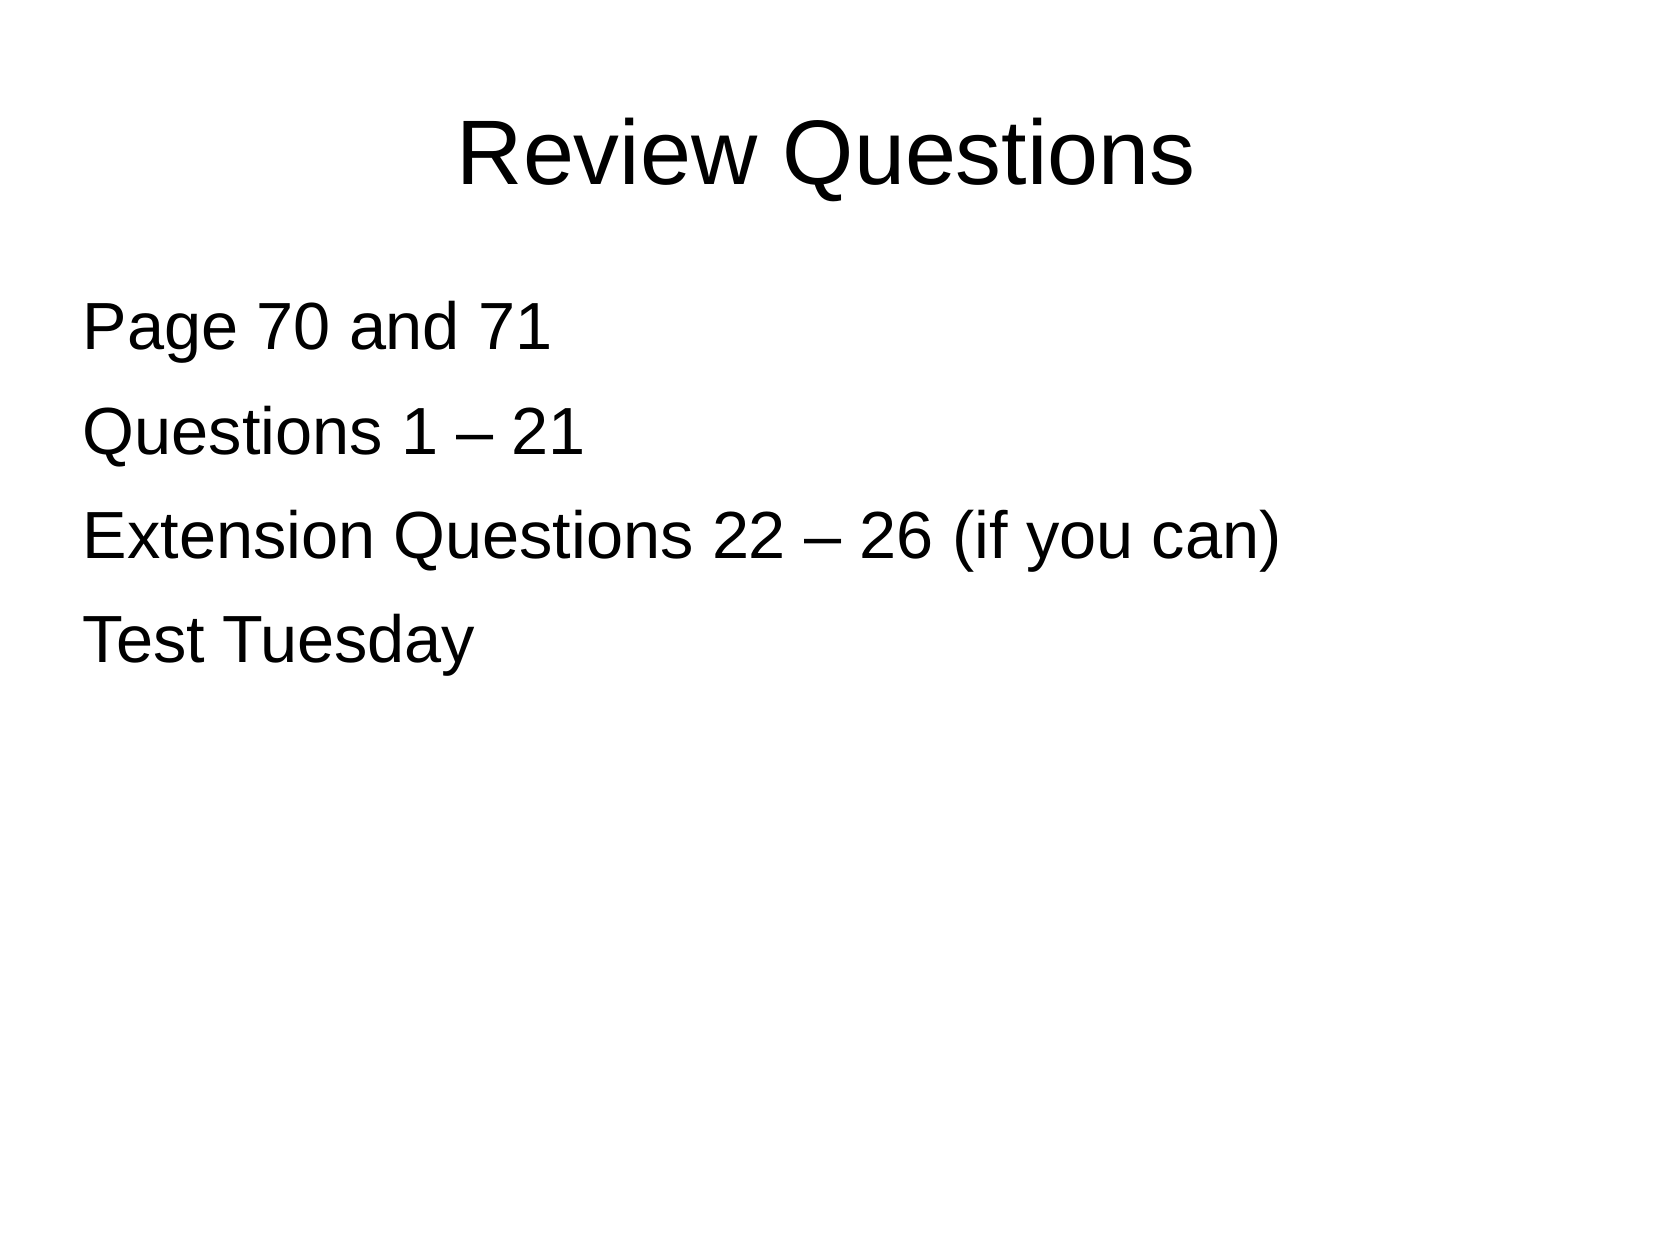

# Review Questions
Page 70 and 71
Questions 1 – 21
Extension Questions 22 – 26 (if you can)
Test Tuesday